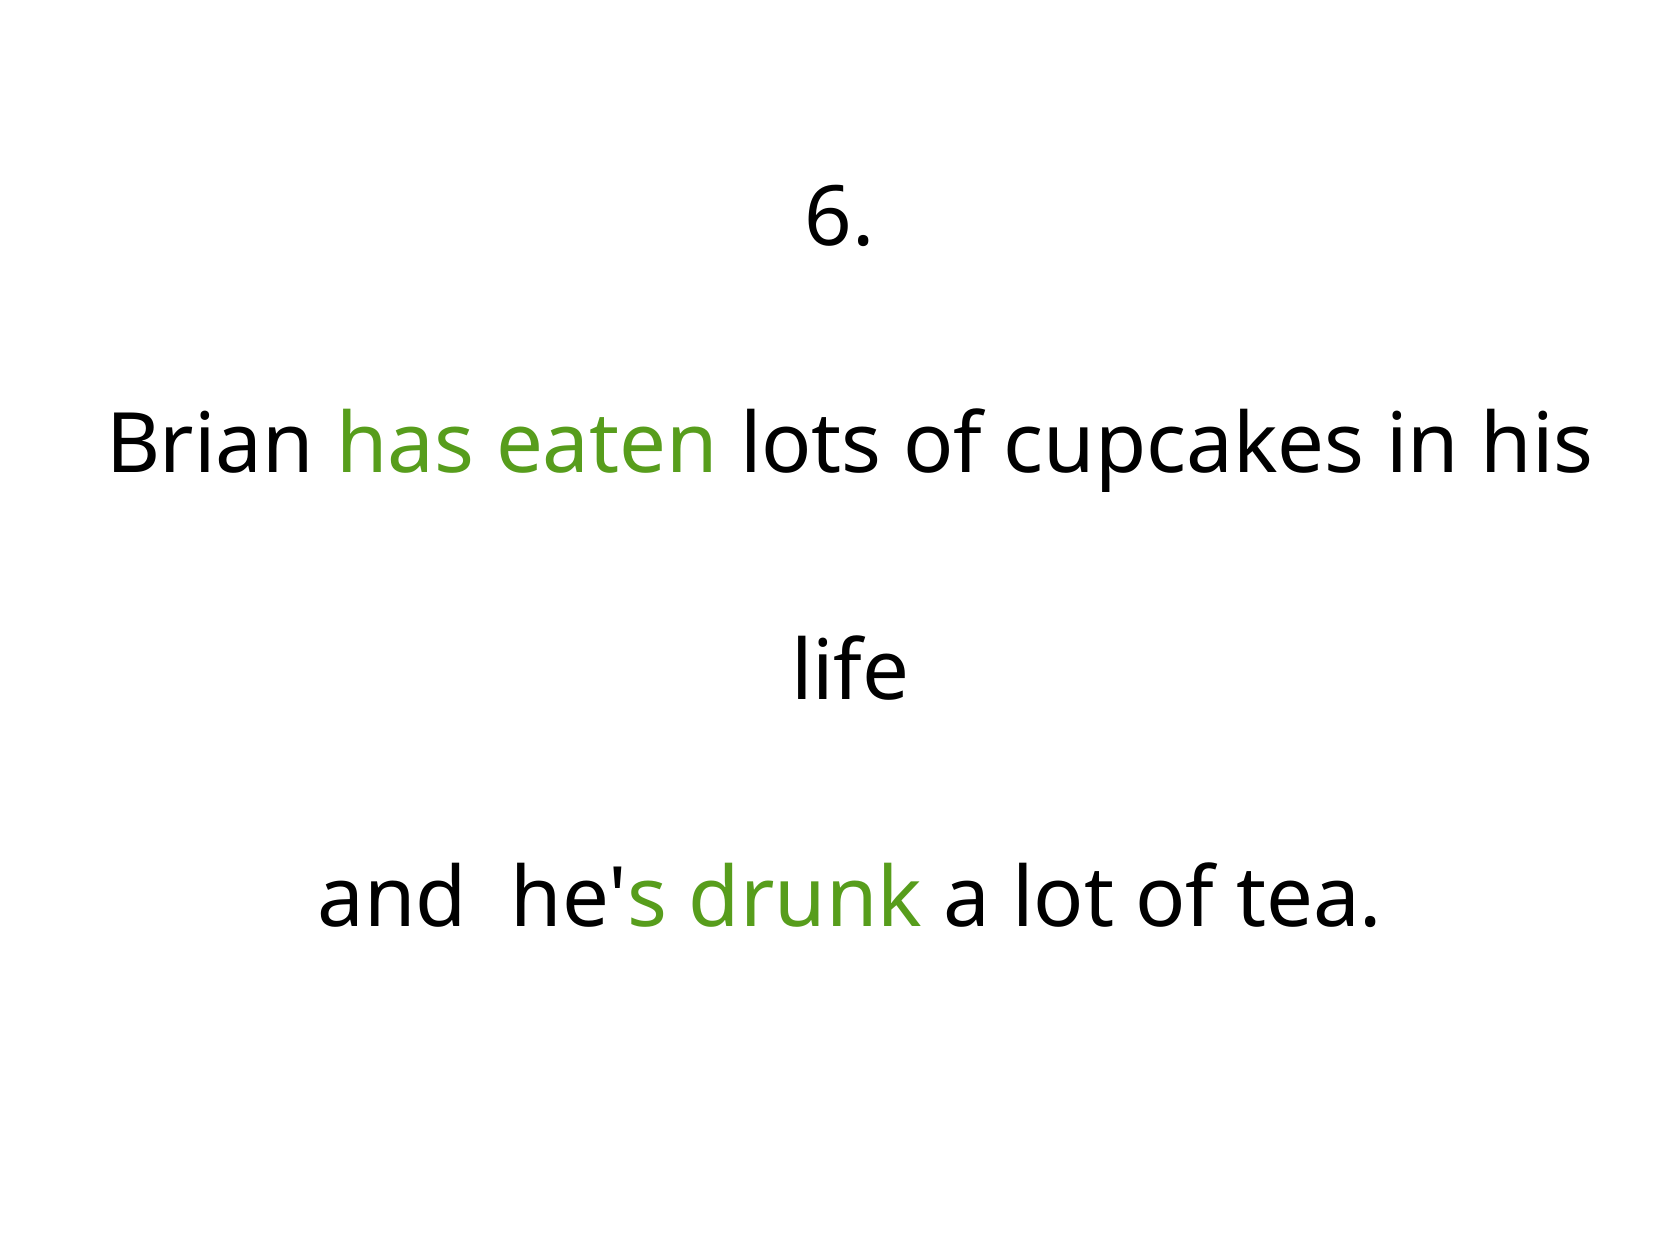

6.
Brian has eaten lots of cupcakes in his life
and he's drunk a lot of tea.